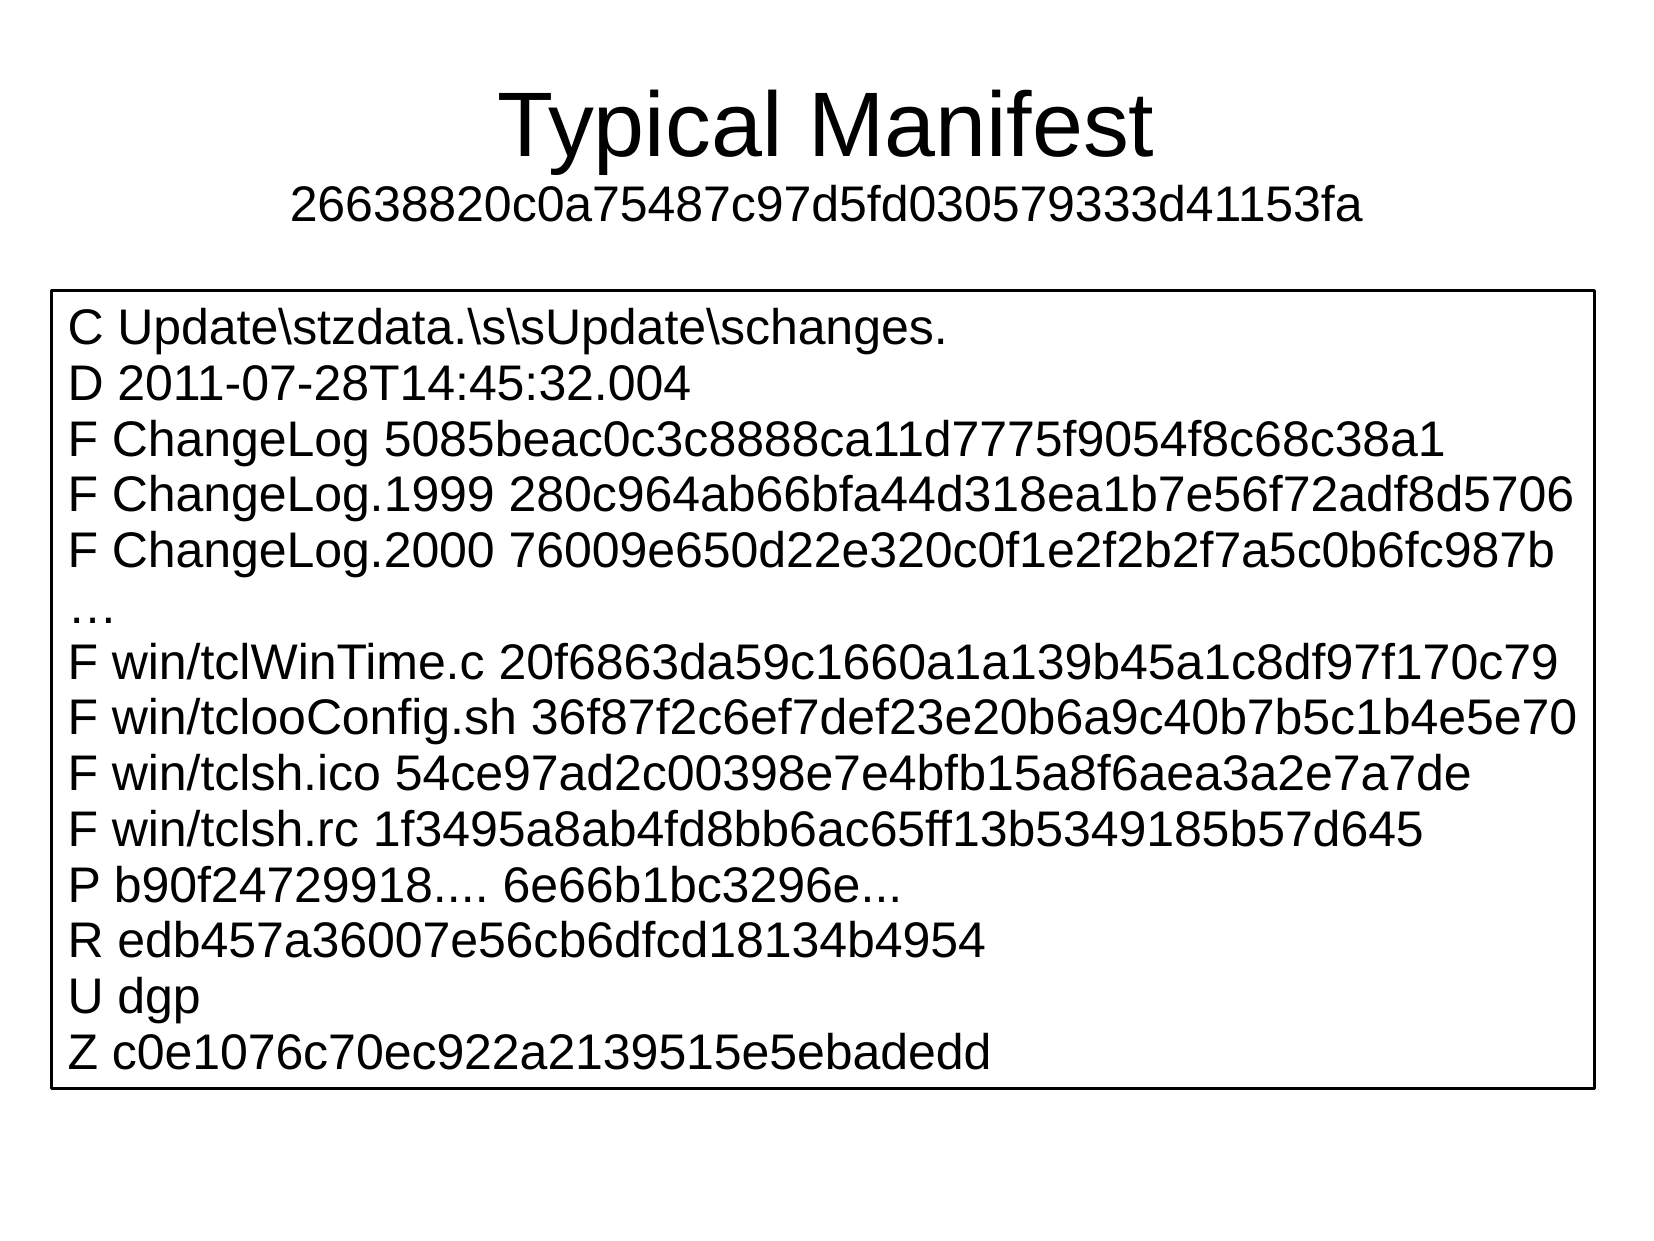

# Typical Manifest 26638820c0a75487c97d5fd030579333d41153fa
C Update\stzdata.\s\sUpdate\schanges.
D 2011-07-28T14:45:32.004
F ChangeLog 5085beac0c3c8888ca11d7775f9054f8c68c38a1
F ChangeLog.1999 280c964ab66bfa44d318ea1b7e56f72adf8d5706
F ChangeLog.2000 76009e650d22e320c0f1e2f2b2f7a5c0b6fc987b
…
F win/tclWinTime.c 20f6863da59c1660a1a139b45a1c8df97f170c79
F win/tclooConfig.sh 36f87f2c6ef7def23e20b6a9c40b7b5c1b4e5e70
F win/tclsh.ico 54ce97ad2c00398e7e4bfb15a8f6aea3a2e7a7de
F win/tclsh.rc 1f3495a8ab4fd8bb6ac65ff13b5349185b57d645
P b90f24729918.... 6e66b1bc3296e...
R edb457a36007e56cb6dfcd18134b4954
U dgp
Z c0e1076c70ec922a2139515e5ebadedd